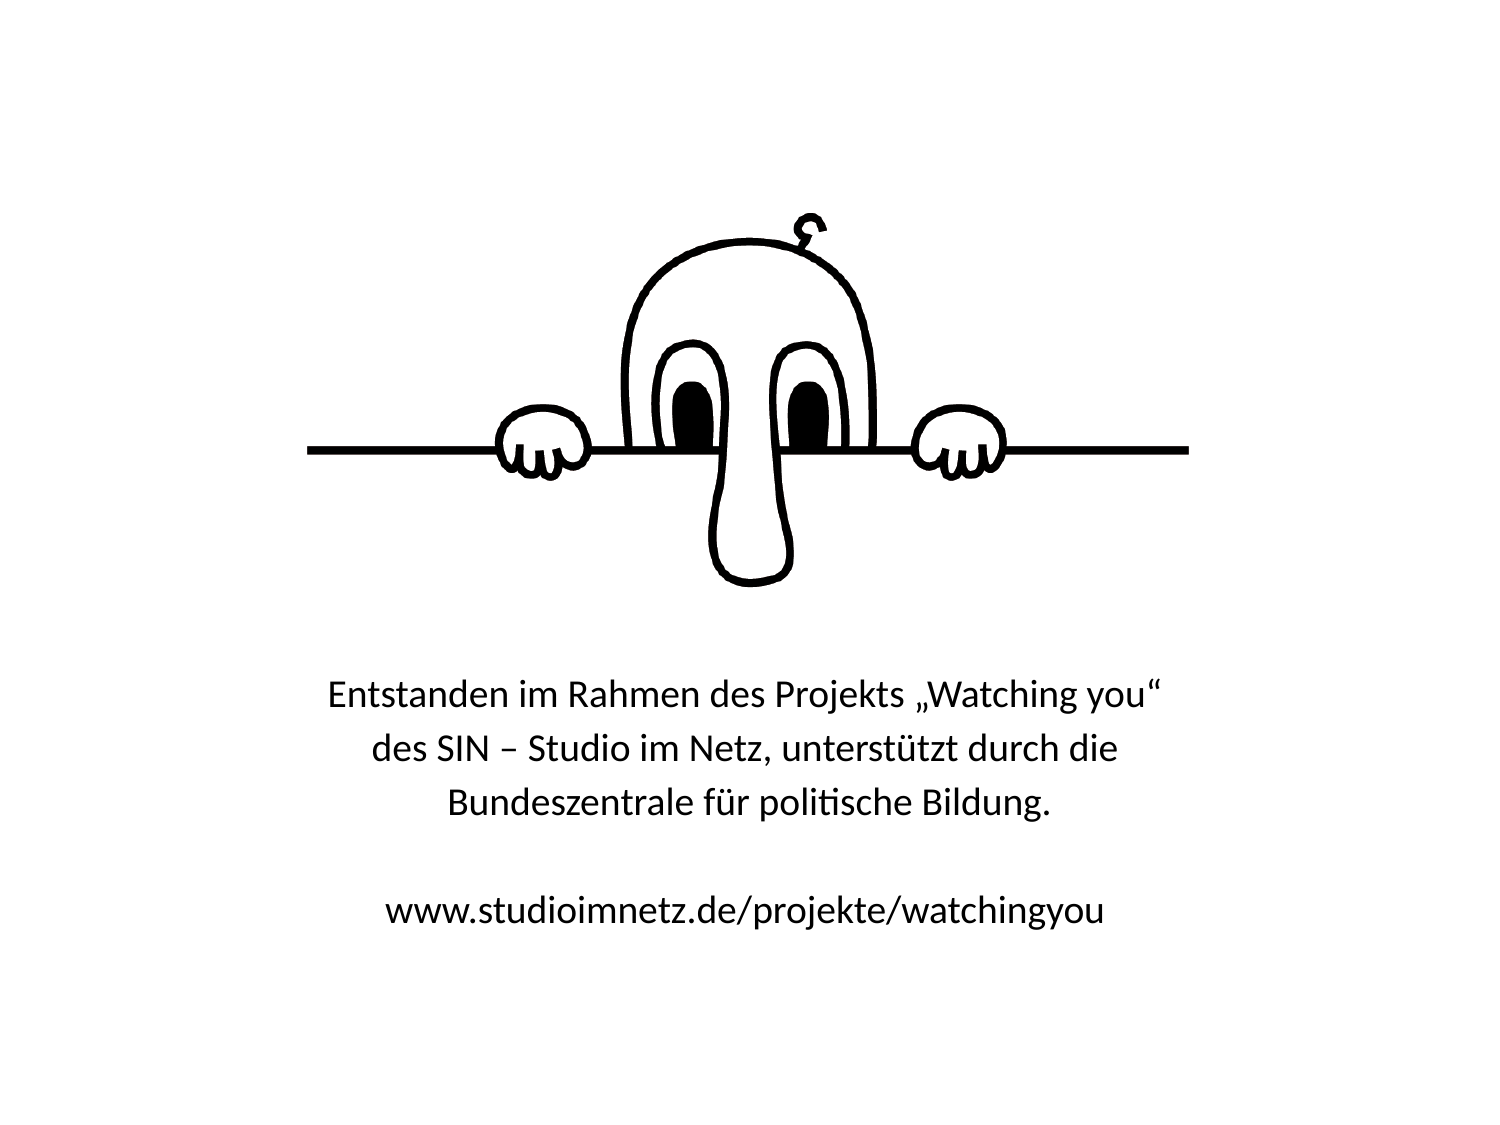

# Entstanden im Rahmen des Projekts „Watching you“
des SIN – Studio im Netz, unterstützt durch die
Bundeszentrale für politische Bildung.
www.studioimnetz.de/projekte/watchingyou